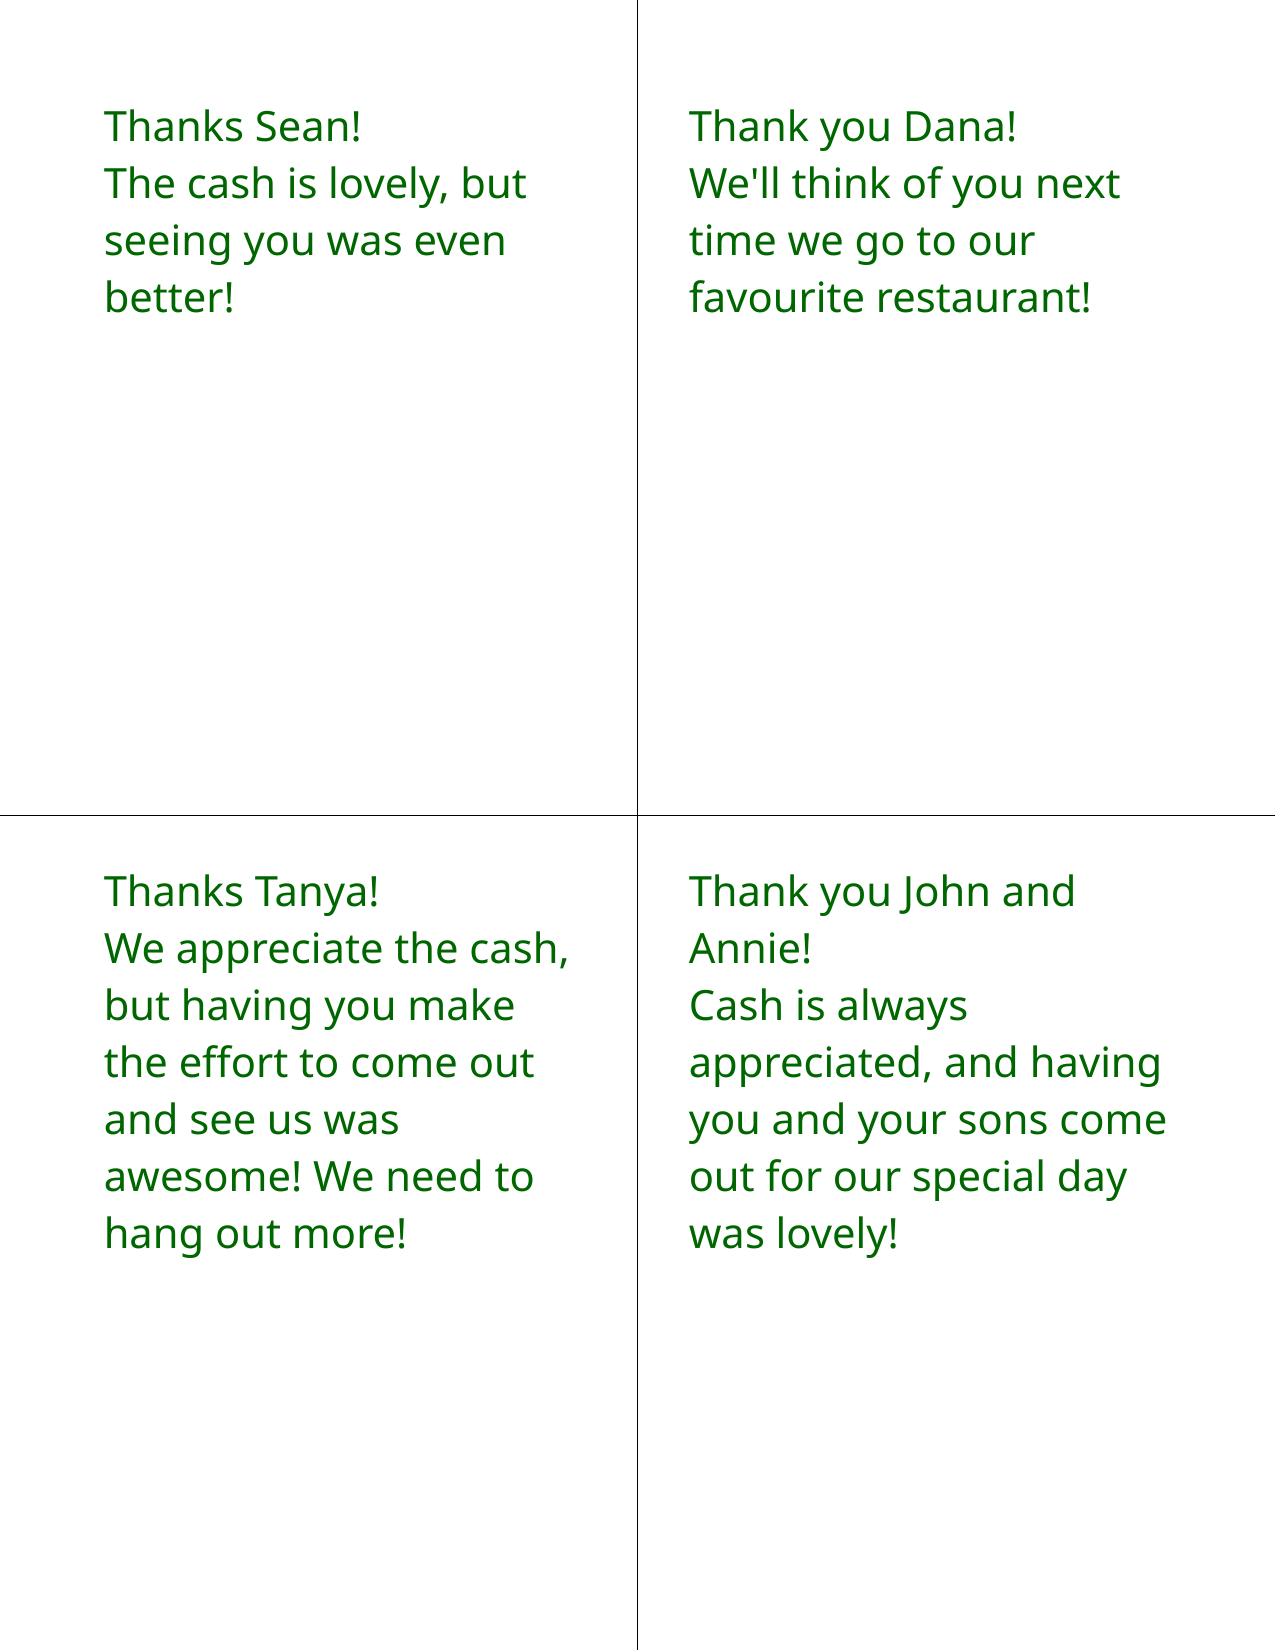

Thanks Sean!
The cash is lovely, but seeing you was even better!
Thank you Dana!
We'll think of you next time we go to our favourite restaurant!
Thanks Tanya!
We appreciate the cash, but having you make the effort to come out and see us was awesome! We need to hang out more!
Thank you John and Annie!
Cash is always appreciated, and having you and your sons come out for our special day was lovely!